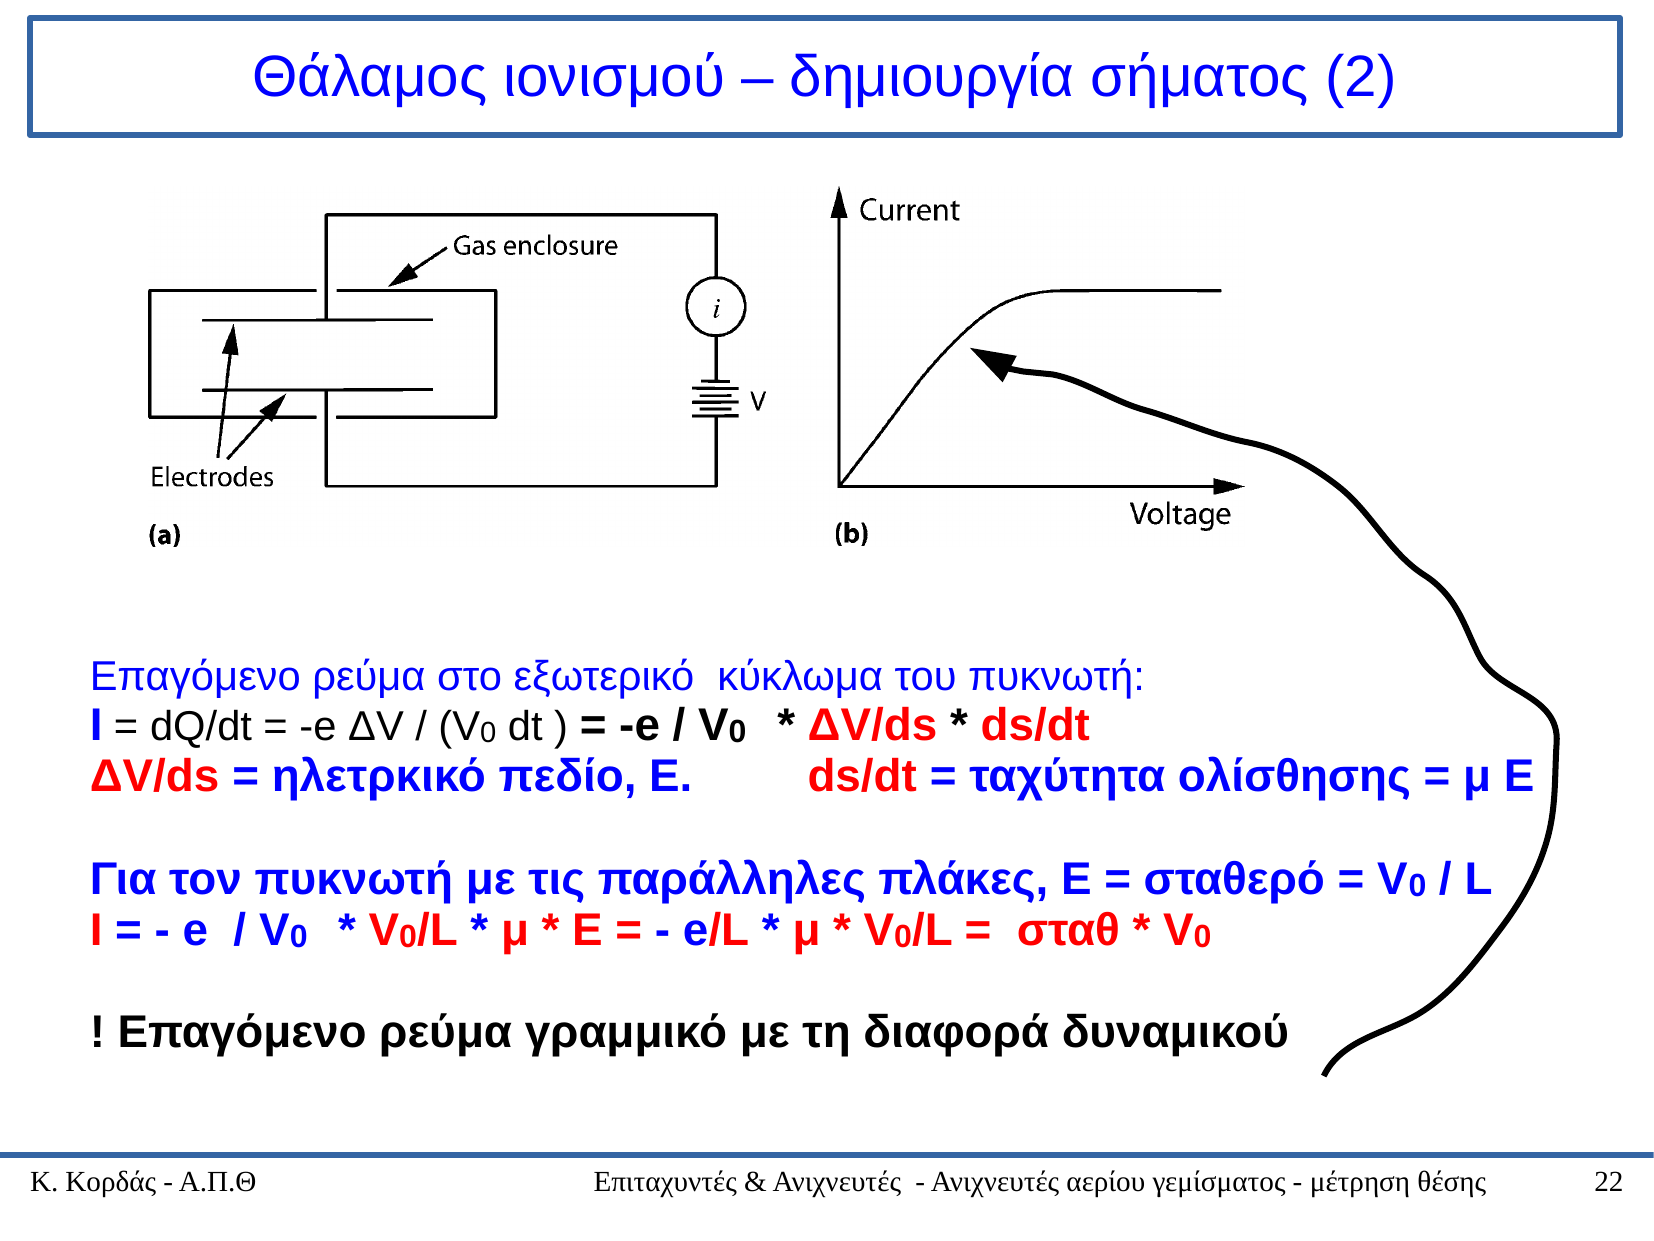

# Θάλαμος ιονισμού – δημιουργία σήματος (2)
Επαγόμενο ρεύμα στο εξωτερικό κύκλωμα του πυκνωτή:
I = dQ/dt = -e ΔV / (V0 dt ) = -e / V0 * ΔV/ds * ds/dt
ΔV/ds = ηλετρκικό πεδίο, Ε. ds/dt = ταχύτητα ολίσθησης = μ Ε
Για τον πυκνωτή με τις παράλληλες πλάκες, Ε = σταθερό = V0 / L
I = - e / V0 * V0/L * μ * Ε = - e/L * μ * V0/L = σταθ * V0
! Επαγόμενο ρεύμα γραμμικό με τη διαφορά δυναμικού
Κ. Κορδάς - Α.Π.Θ
Επιταχυντές & Ανιχνευτές - Ανιχνευτές αερίου γεμίσματος - μέτρηση θέσης
22